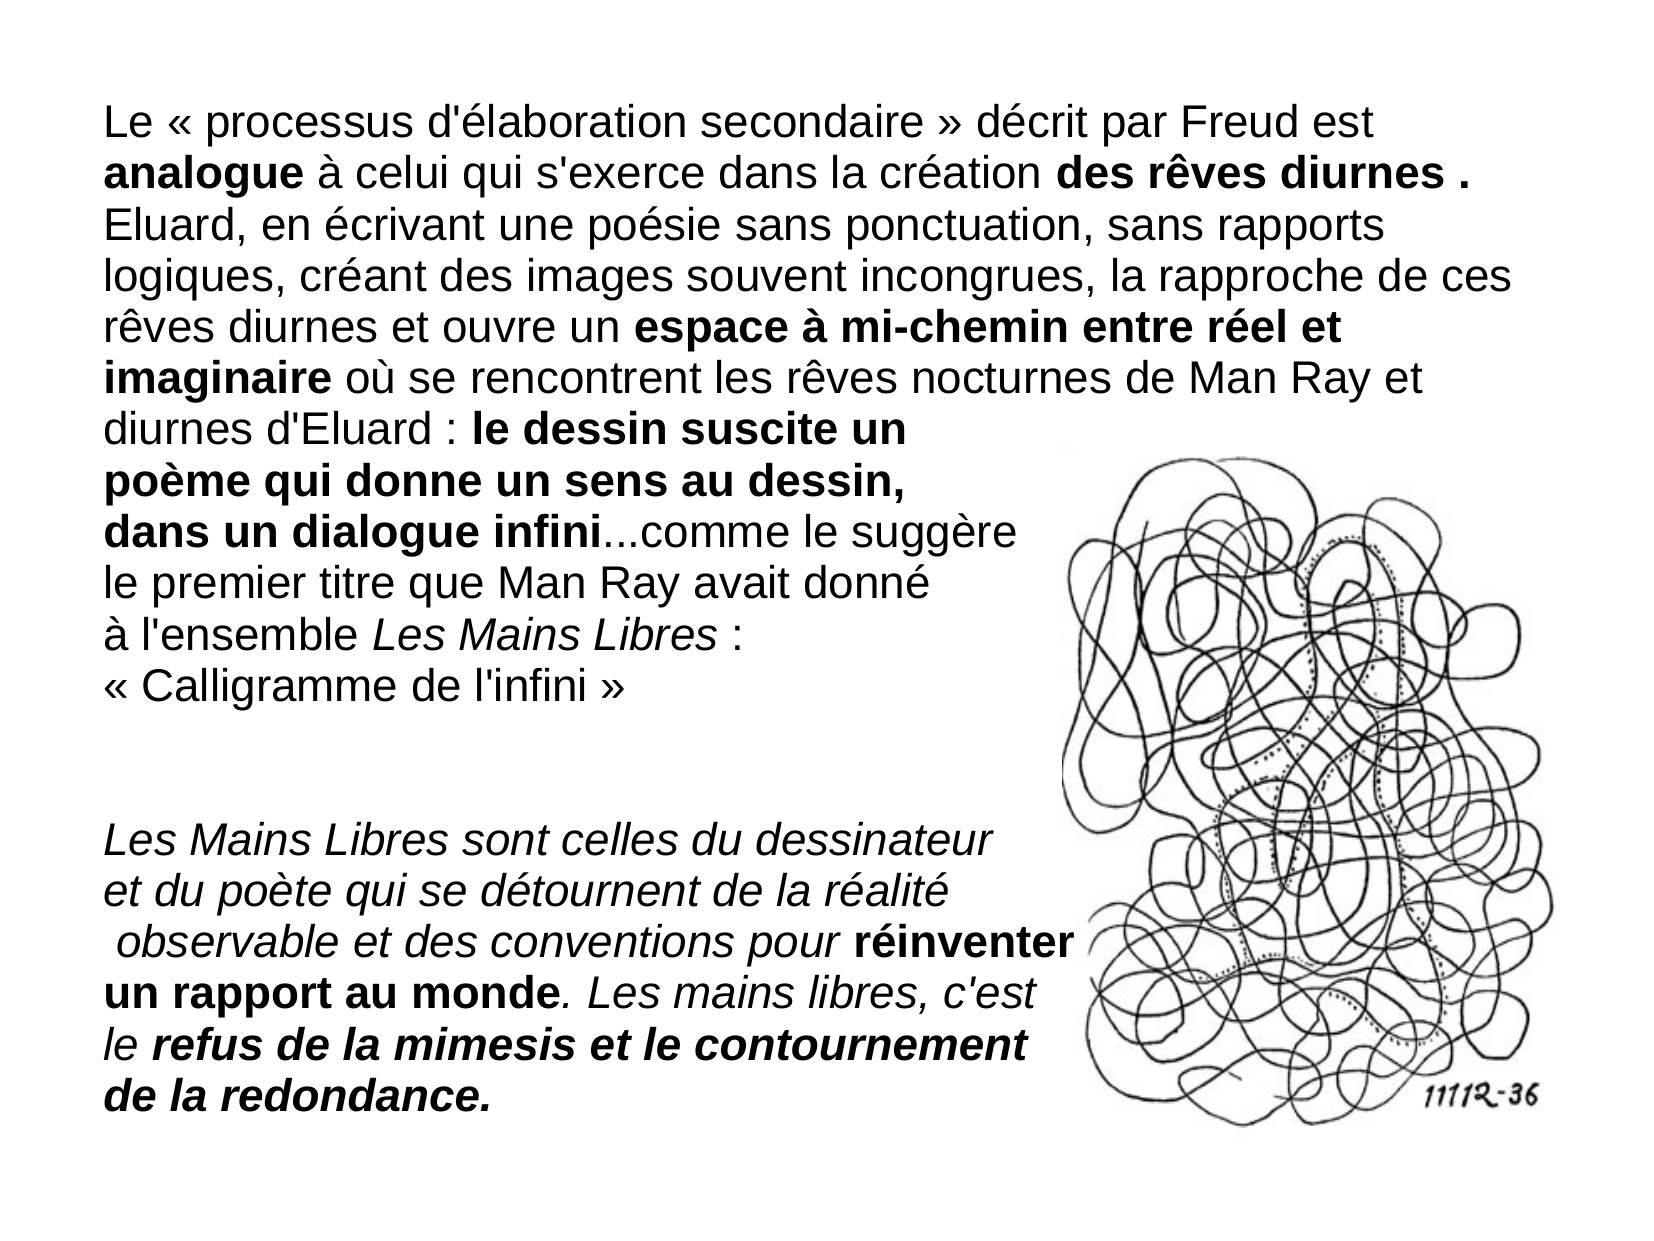

Le « processus d'élaboration secondaire » décrit par Freud est analogue à celui qui s'exerce dans la création des rêves diurnes .
Eluard, en écrivant une poésie sans ponctuation, sans rapports logiques, créant des images souvent incongrues, la rapproche de ces rêves diurnes et ouvre un espace à mi-chemin entre réel et imaginaire où se rencontrent les rêves nocturnes de Man Ray et diurnes d'Eluard : le dessin suscite un
poème qui donne un sens au dessin,
dans un dialogue infini...comme le suggère
le premier titre que Man Ray avait donné
à l'ensemble Les Mains Libres :
« Calligramme de l'infini »
Les Mains Libres sont celles du dessinateur
et du poète qui se détournent de la réalité
 observable et des conventions pour réinventer
un rapport au monde. Les mains libres, c'est
le refus de la mimesis et le contournement
de la redondance.